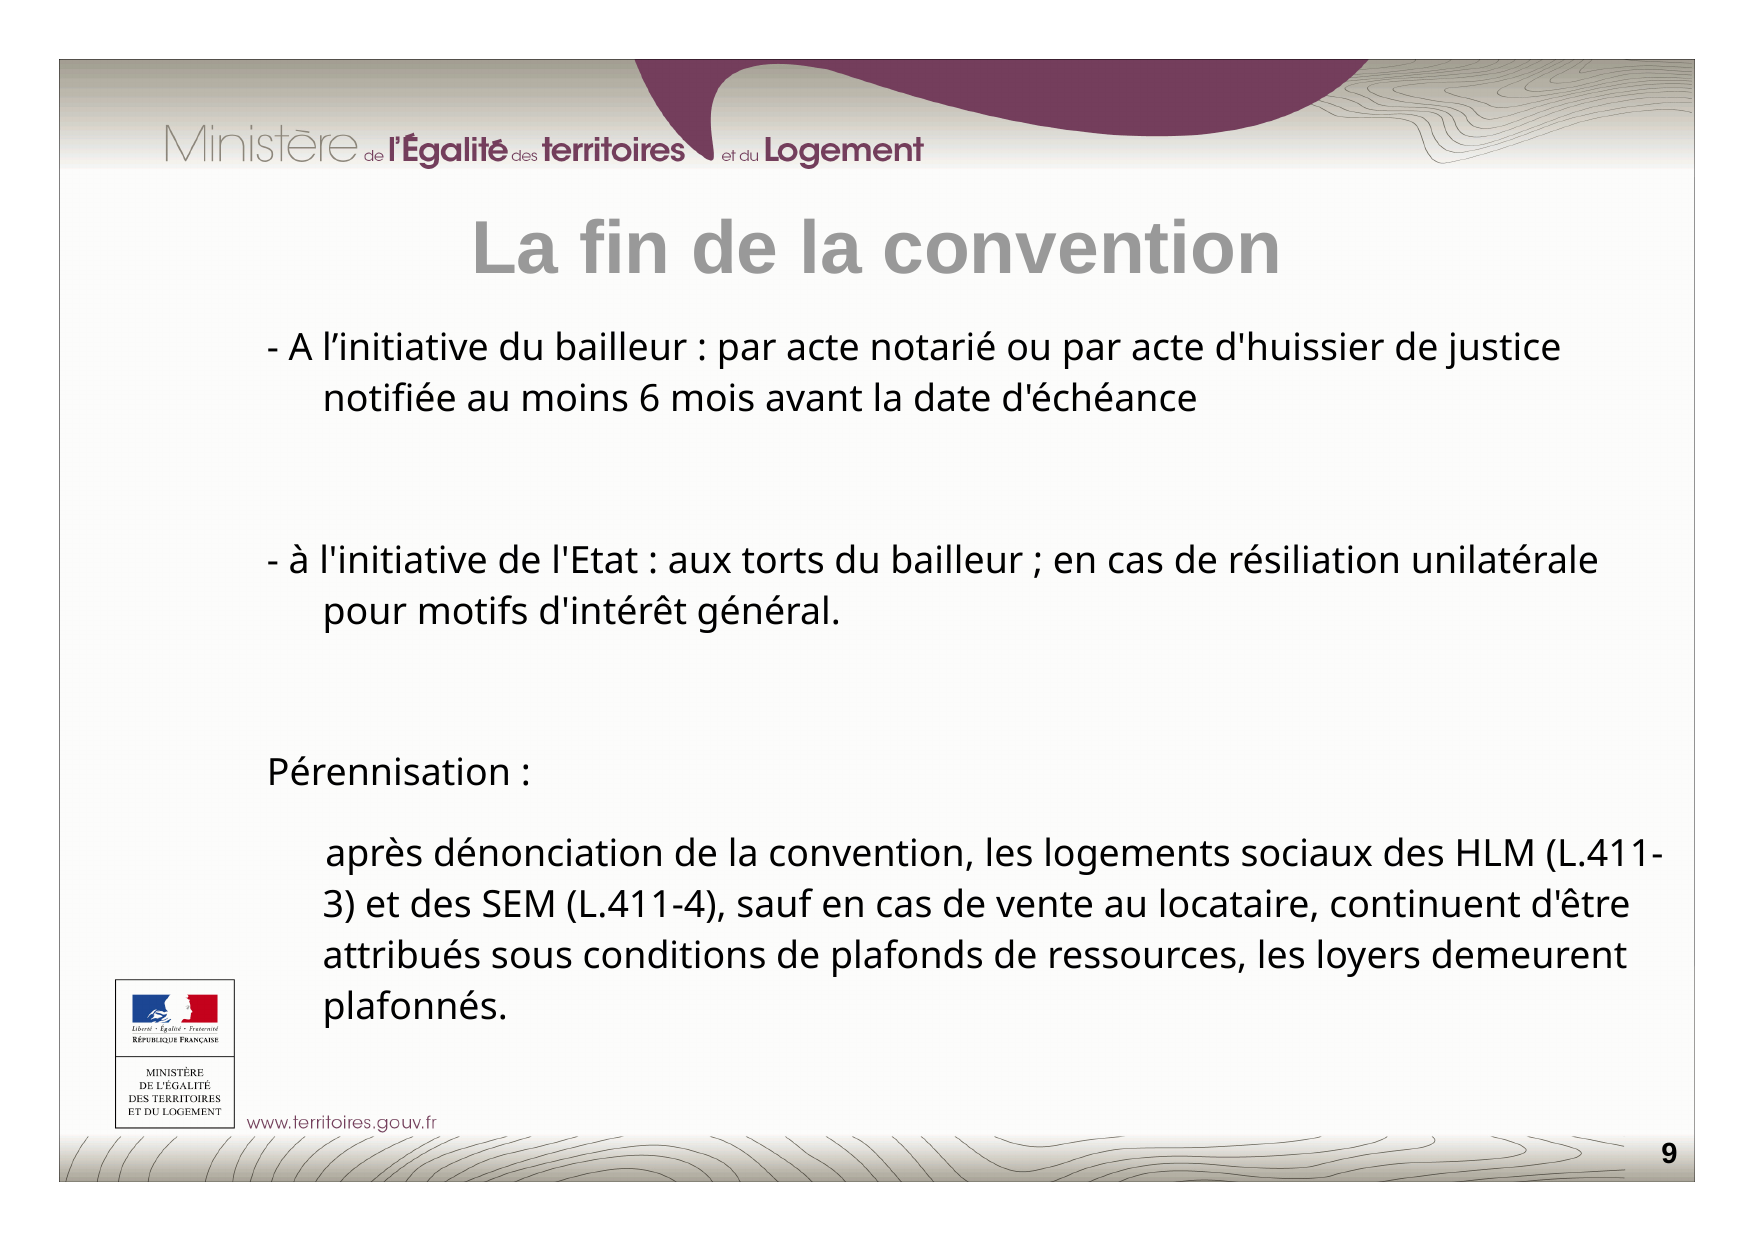

# La fin de la convention
- A l’initiative du bailleur : par acte notarié ou par acte d'huissier de justice notifiée au moins 6 mois avant la date d'échéance
- à l'initiative de l'Etat : aux torts du bailleur ; en cas de résiliation unilatérale pour motifs d'intérêt général.
Pérennisation :
 après dénonciation de la convention, les logements sociaux des HLM (L.411-3) et des SEM (L.411-4), sauf en cas de vente au locataire, continuent d'être attribués sous conditions de plafonds de ressources, les loyers demeurent plafonnés.